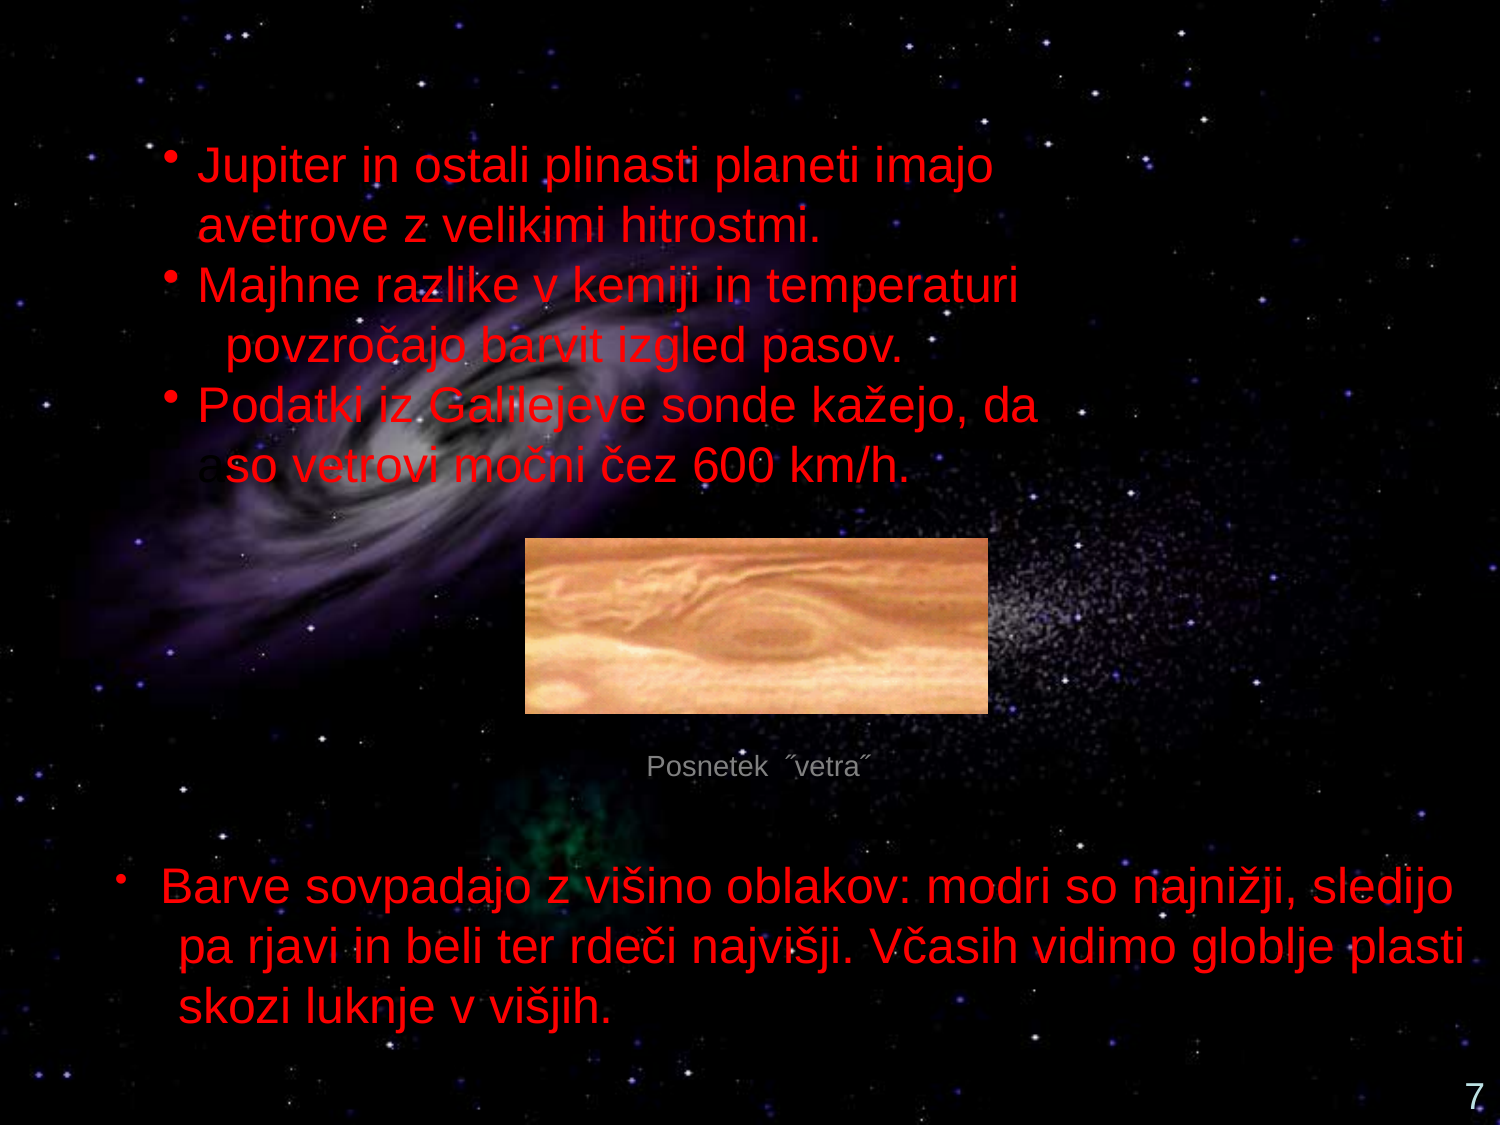

Jupiter in ostali plinasti planeti imajo avetrove z velikimi hitrostmi.
Majhne razlike v kemiji in temperaturi apovzročajo barvit izgled pasov.
Podatki iz Galilejeve sonde kažejo, da aso vetrovi močni čez 600 km/h.
Posnetek ˝vetra˝
 Barve sovpadajo z višino oblakov: modri so najnižji, sledijo apa rjavi in beli ter rdeči najvišji. Včasih vidimo globlje plasti askozi luknje v višjih.
7